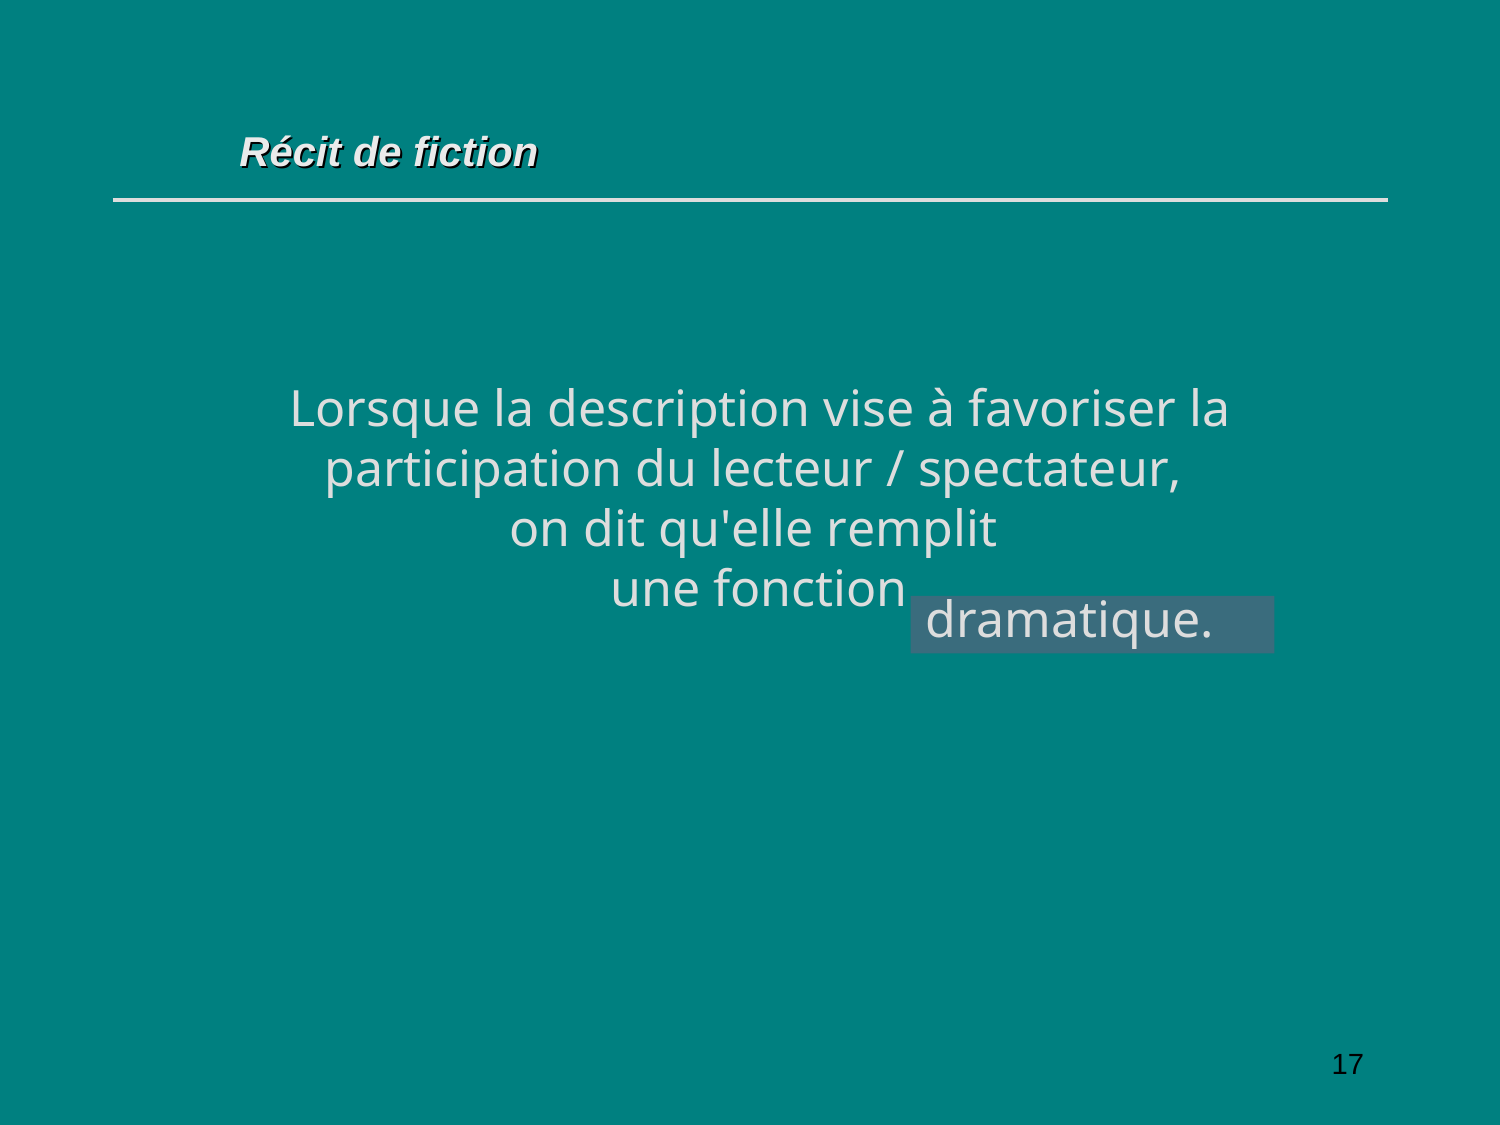

Récit de fiction
Lorsque la description vise à favoriser la participation du lecteur / spectateur,
on dit qu'elle remplit
une fonction
dramatique.
17